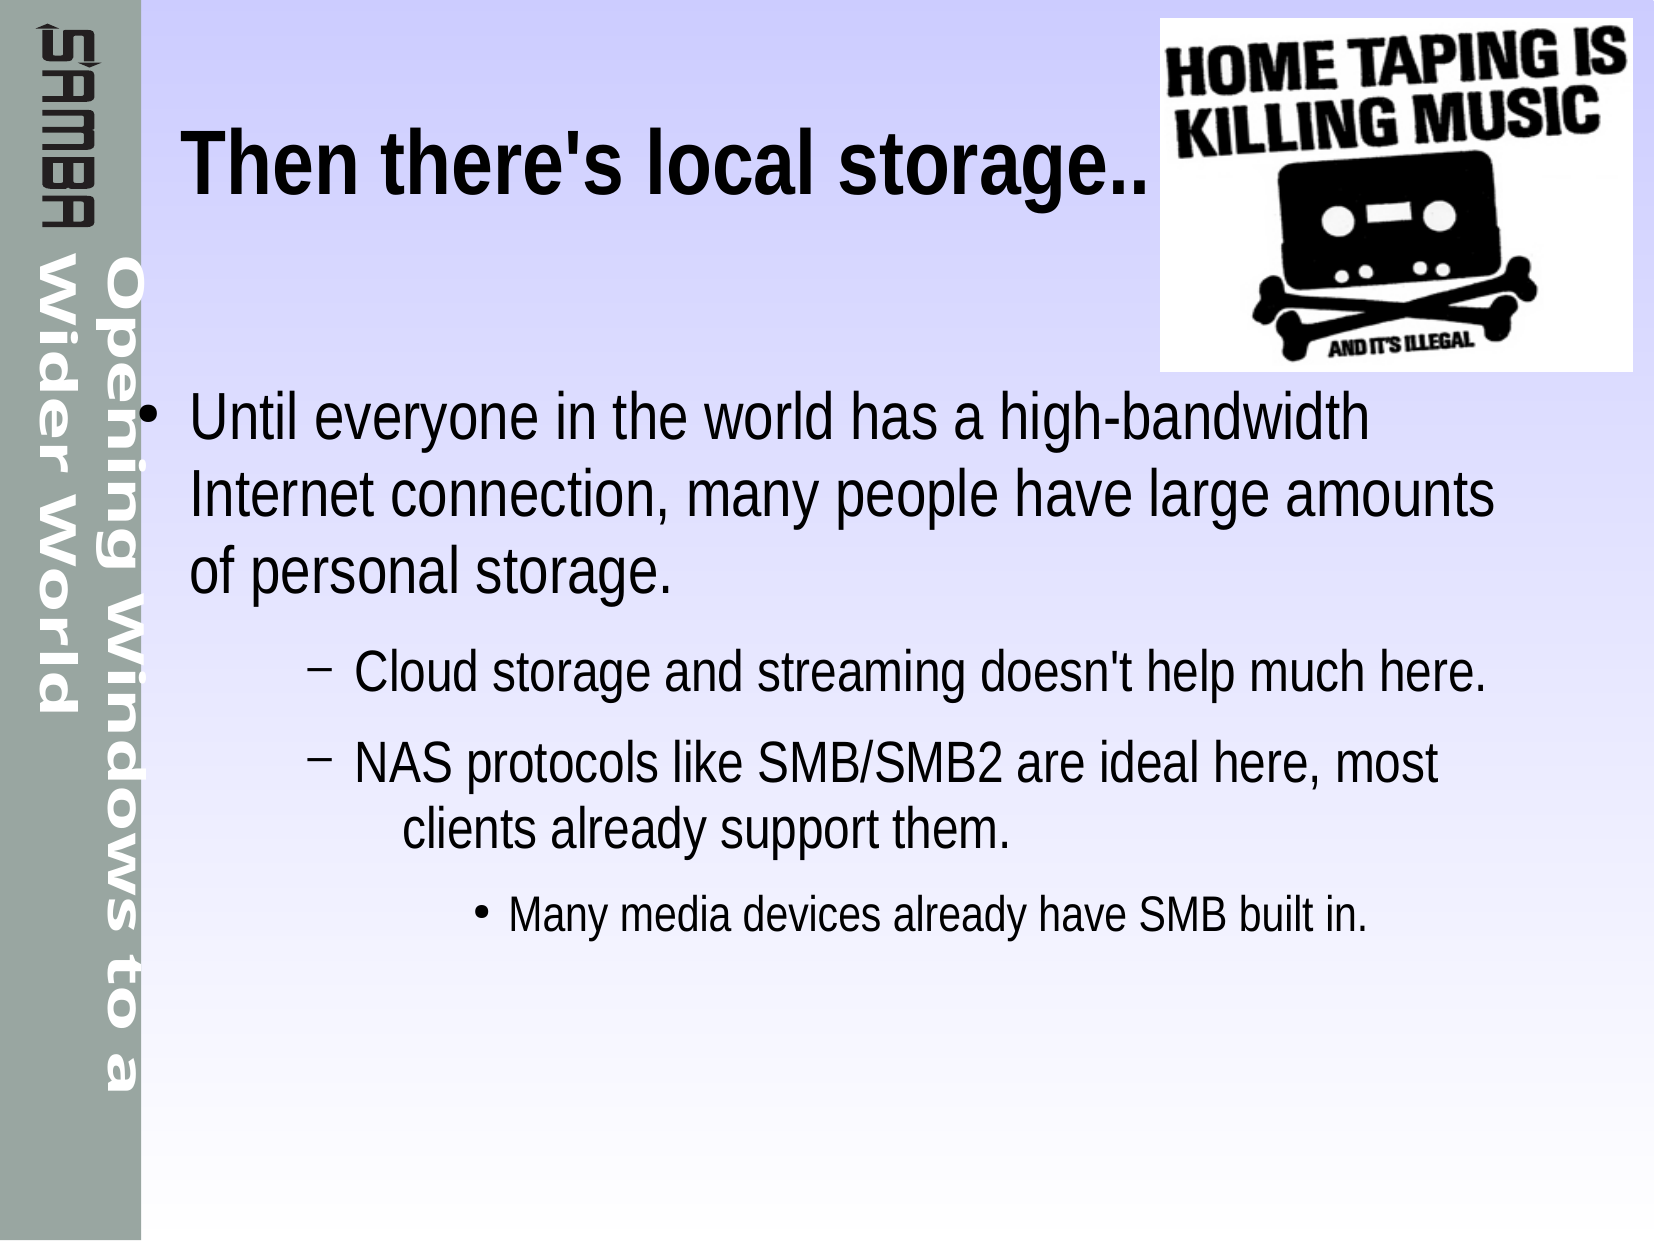

# Then there's local storage..
Until everyone in the world has a high-bandwidth Internet connection, many people have large amounts of personal storage.
Cloud storage and streaming doesn't help much here.
NAS protocols like SMB/SMB2 are ideal here, most clients already support them.
Many media devices already have SMB built in.